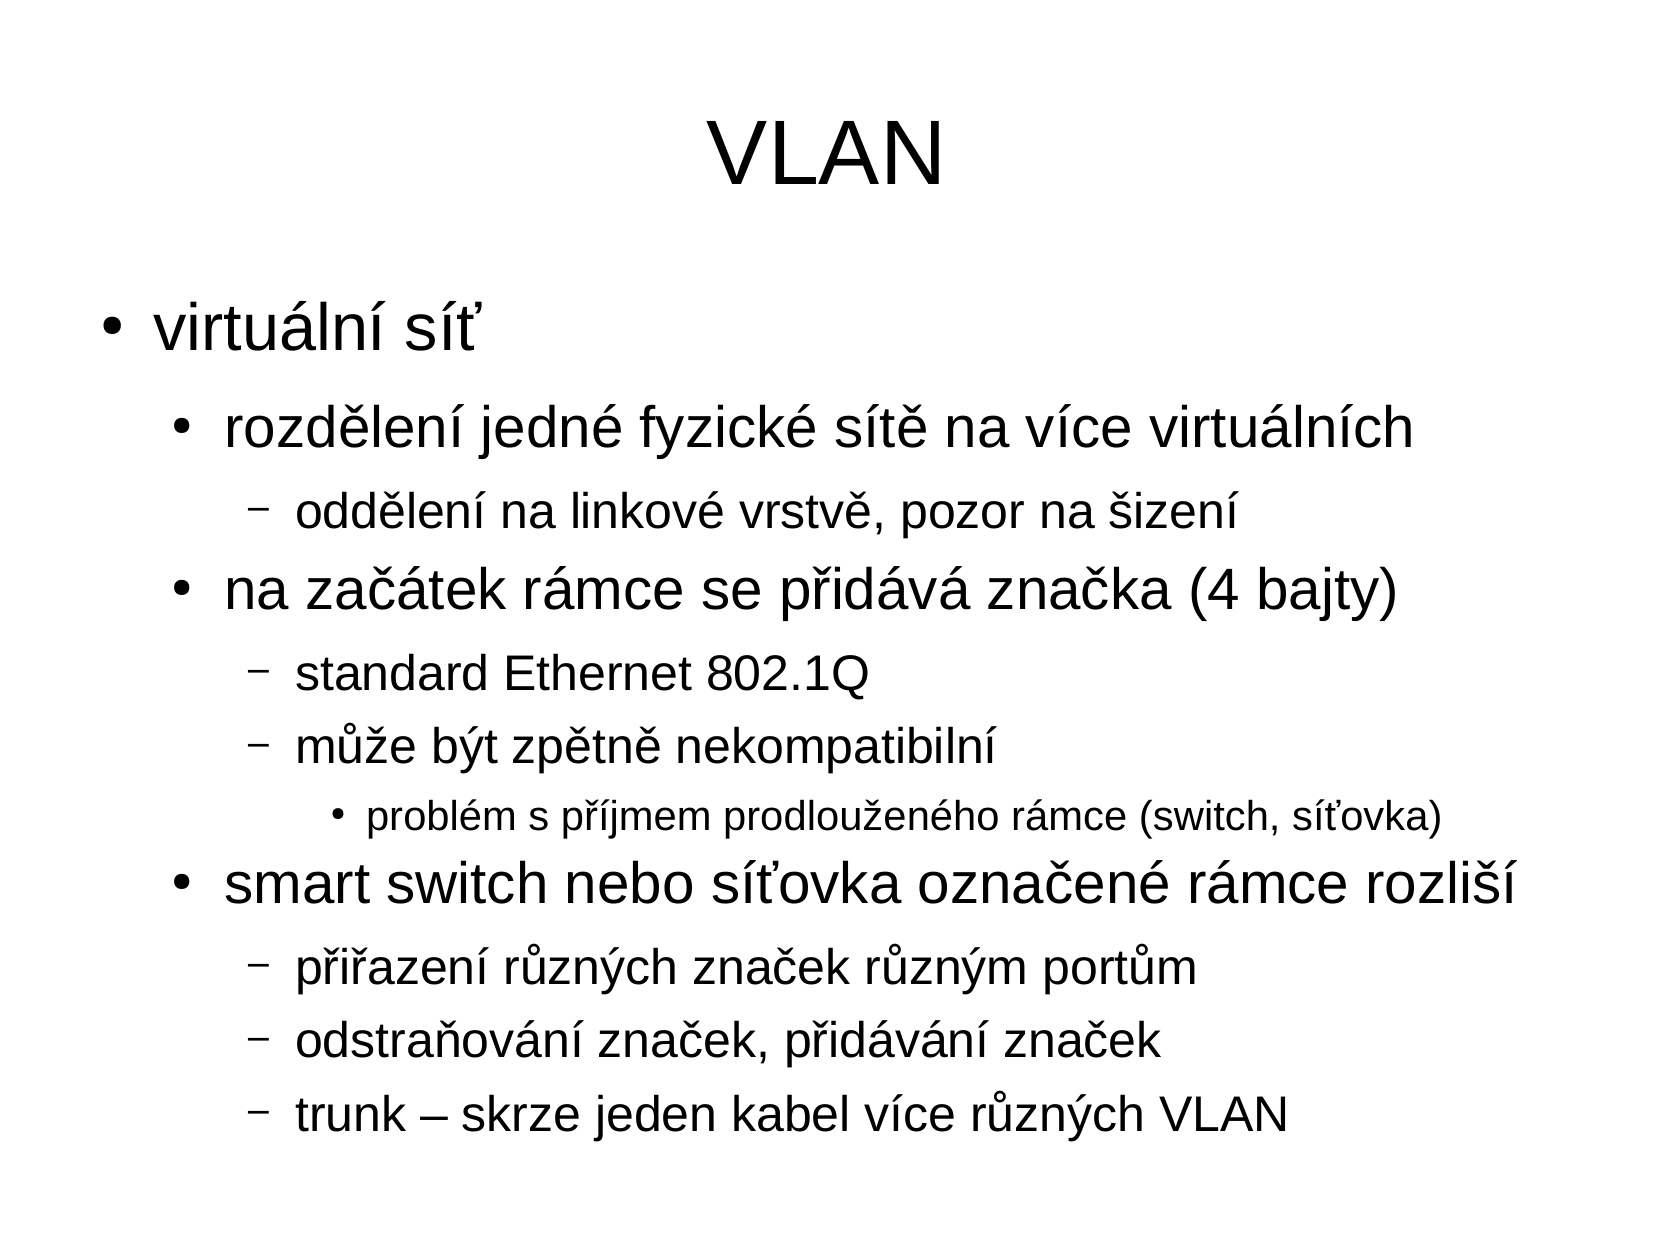

# VLAN
virtuální síť
rozdělení jedné fyzické sítě na více virtuálních
oddělení na linkové vrstvě, pozor na šizení
na začátek rámce se přidává značka (4 bajty)
standard Ethernet 802.1Q
může být zpětně nekompatibilní
problém s příjmem prodlouženého rámce (switch, síťovka)
smart switch nebo síťovka označené rámce rozliší
přiřazení různých značek různým portům
odstraňování značek, přidávání značek
trunk – skrze jeden kabel více různých VLAN